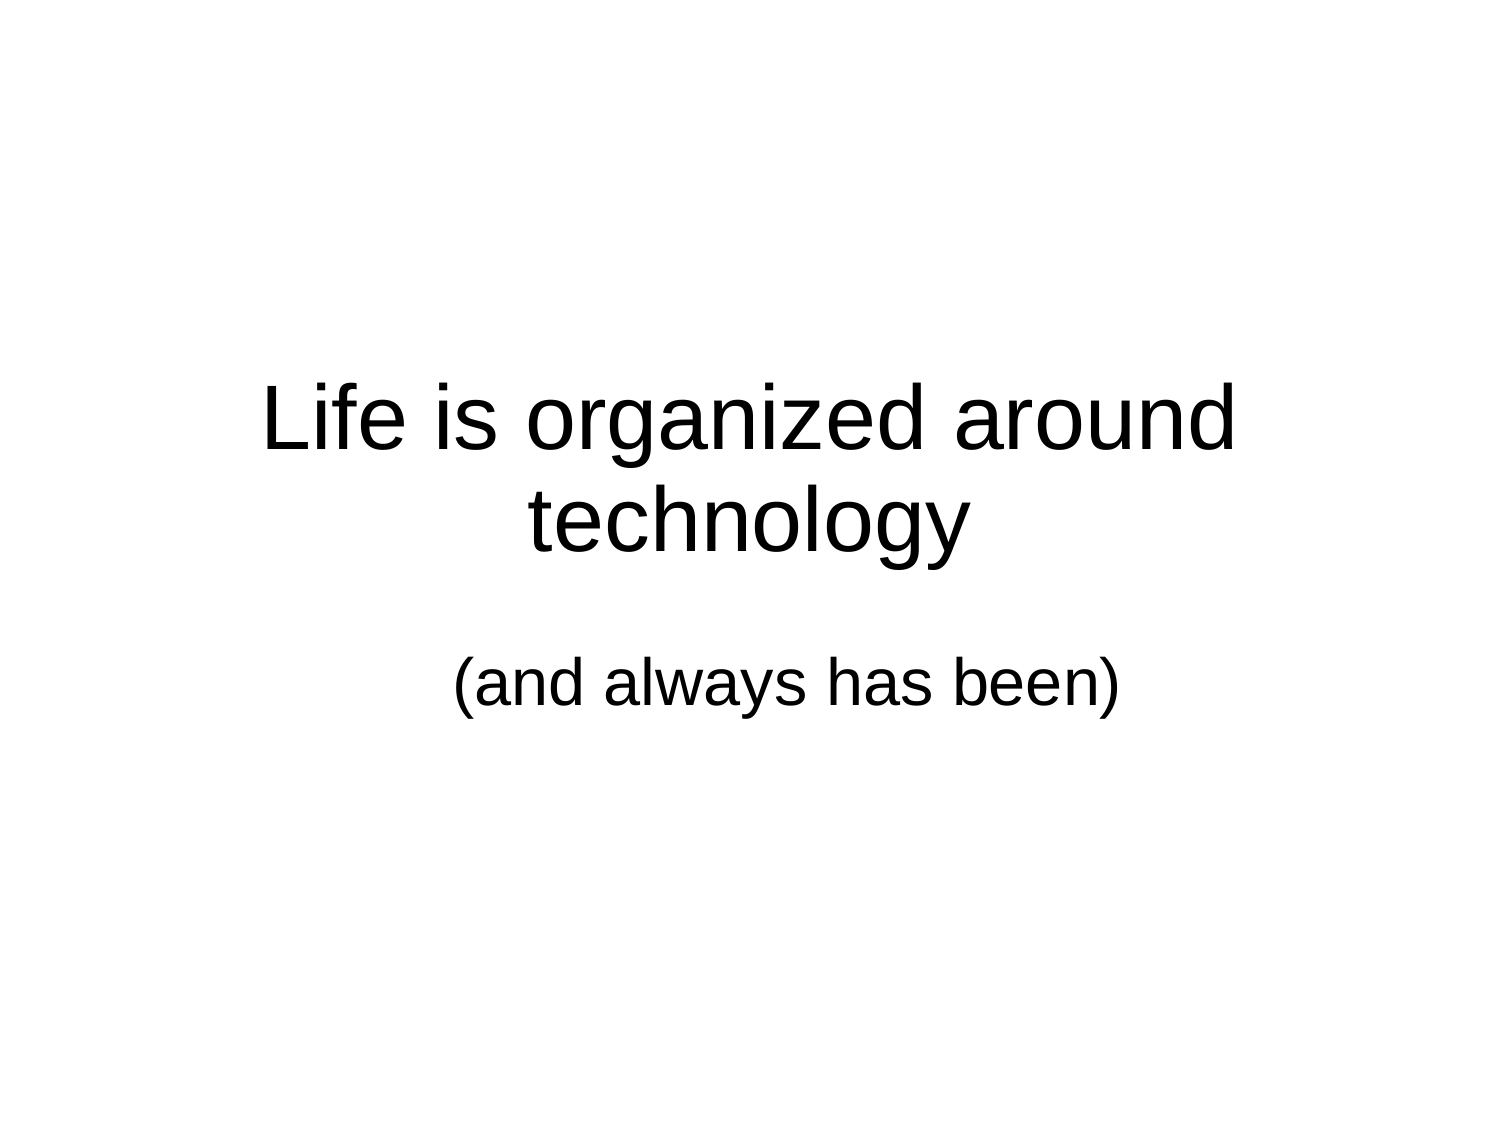

# Life is organized around technology
(and always has been)